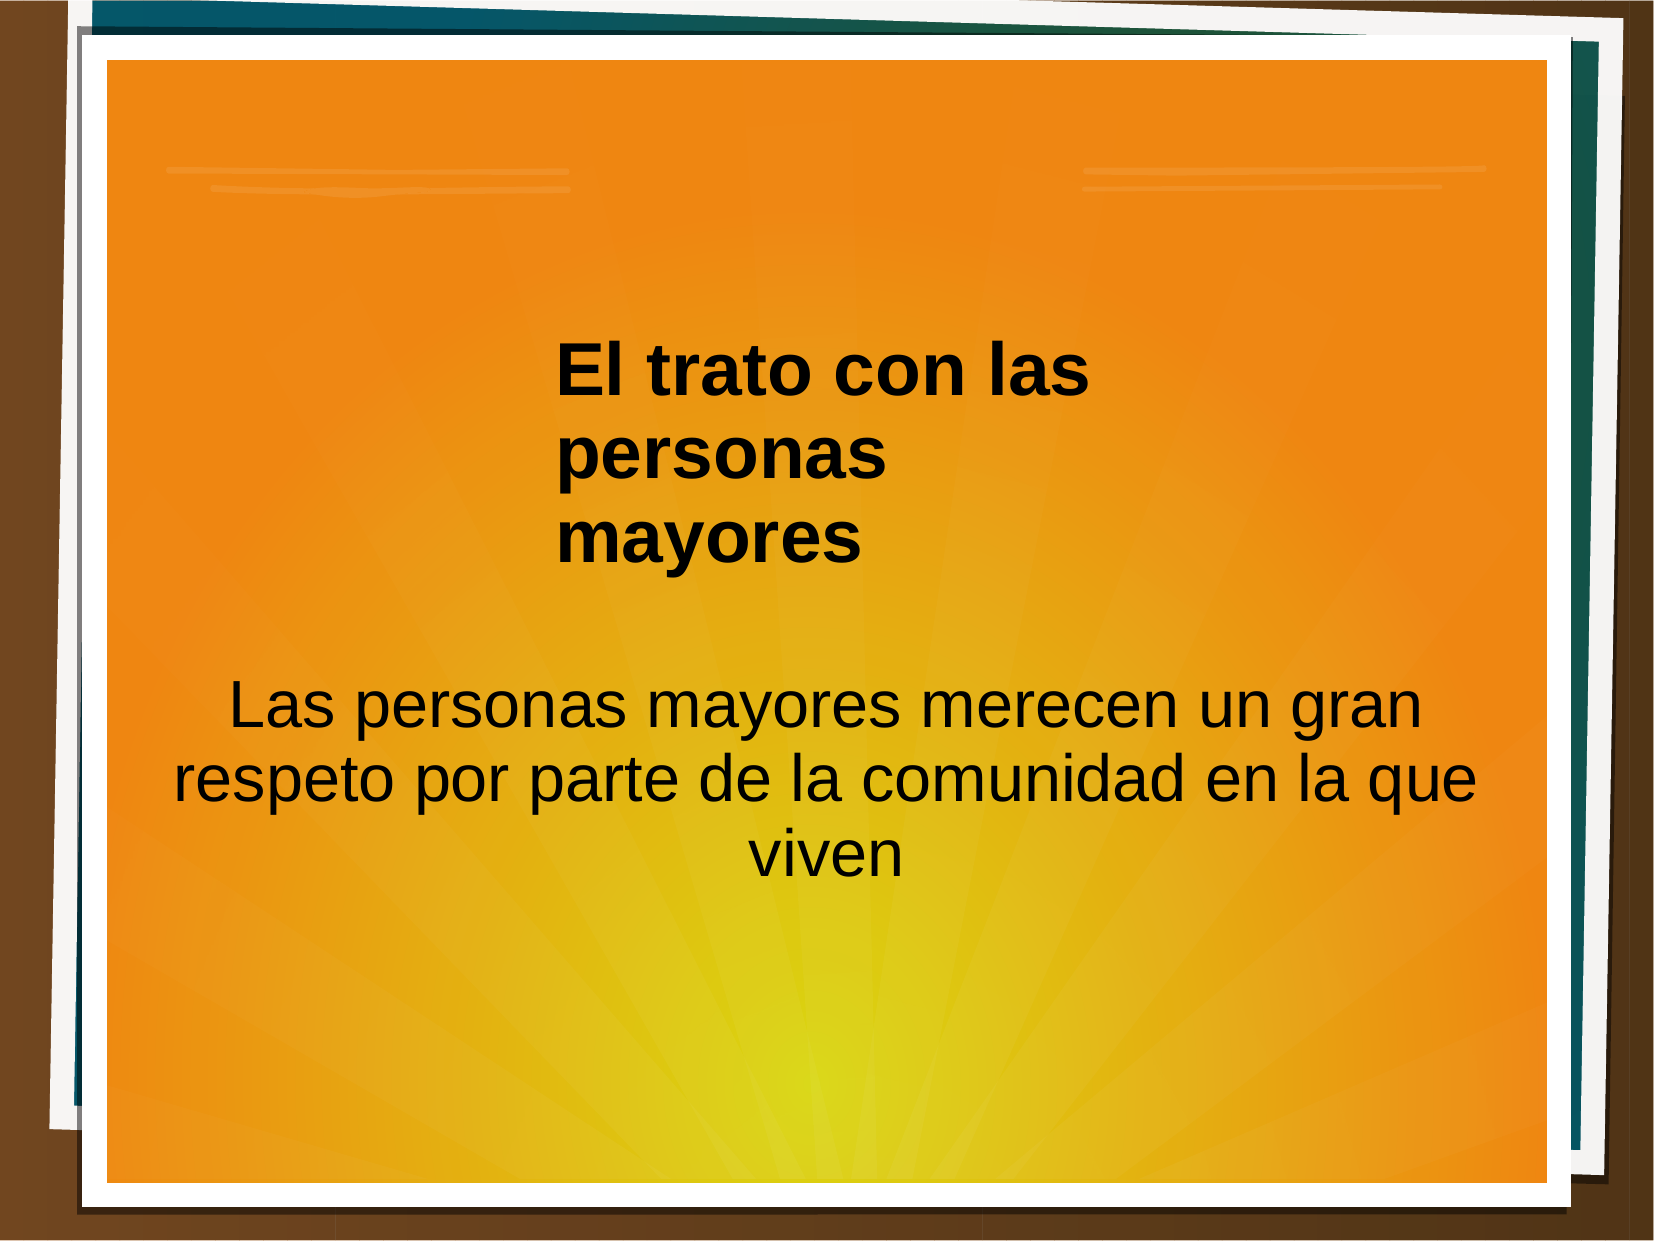

#
Las personas mayores merecen un gran respeto por parte de la comunidad en la que viven
El trato con las personas mayores